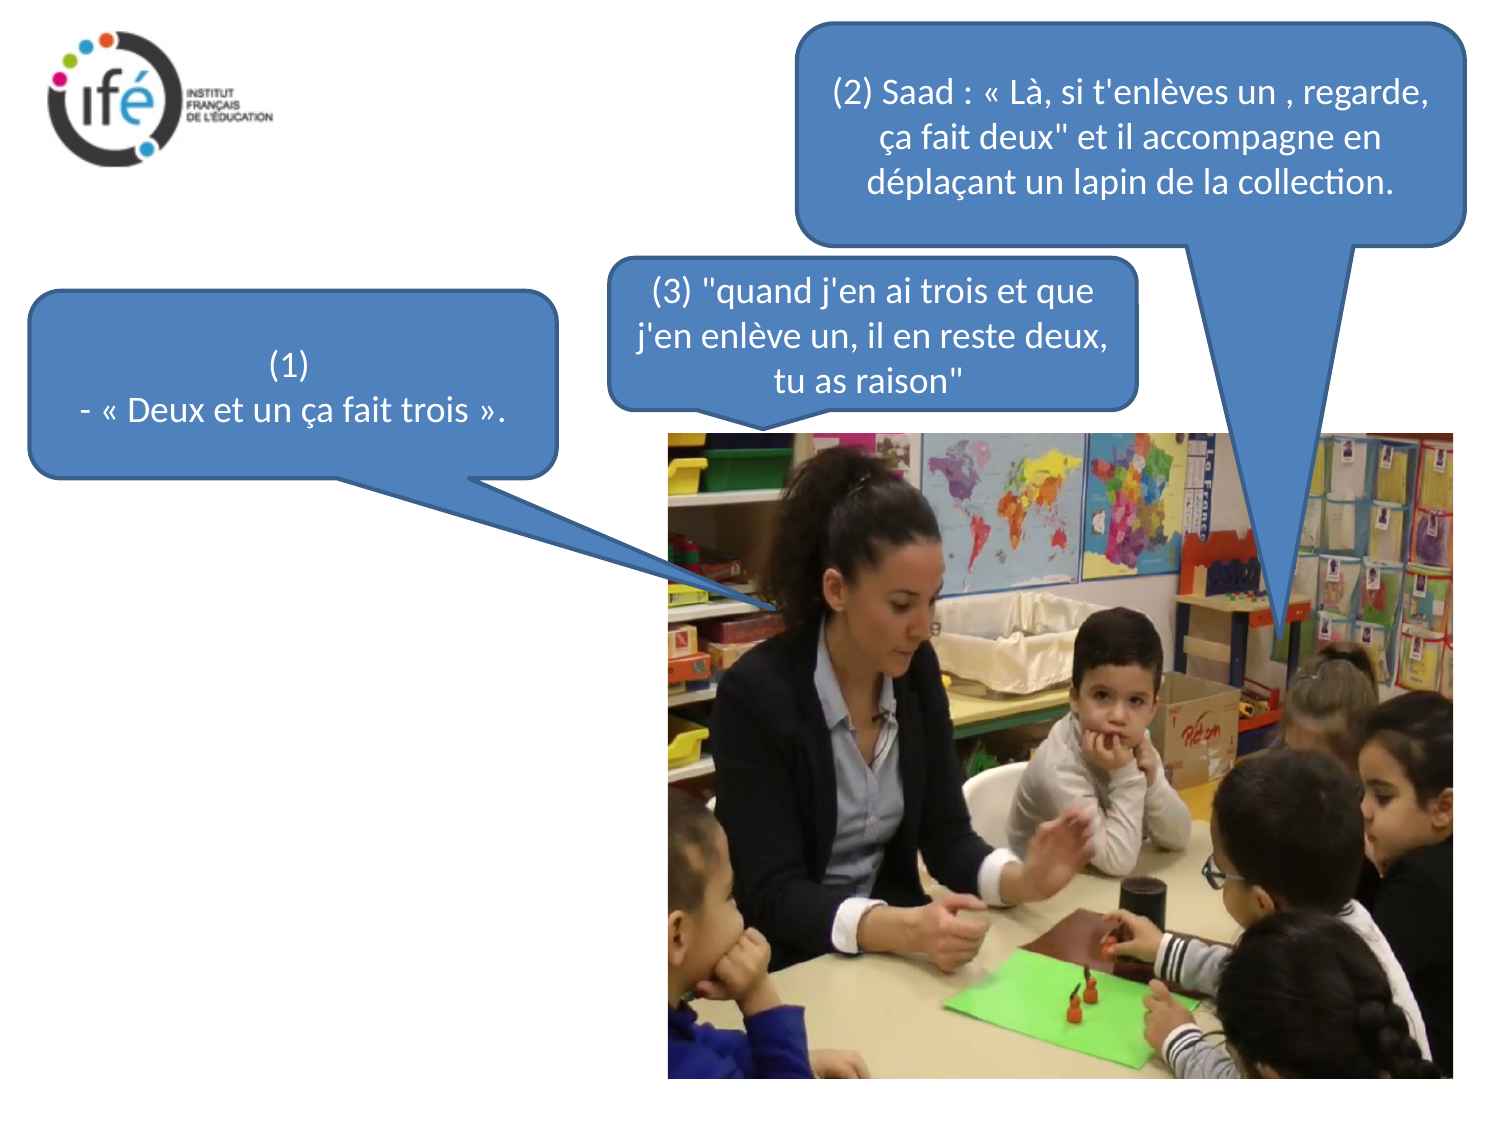

(2) Saad : « Là, si t'enlèves un , regarde, ça fait deux" et il accompagne en déplaçant un lapin de la collection.
(3) "quand j'en ai trois et que j'en enlève un, il en reste deux, tu as raison"
(1)
- « Deux et un ça fait trois ».